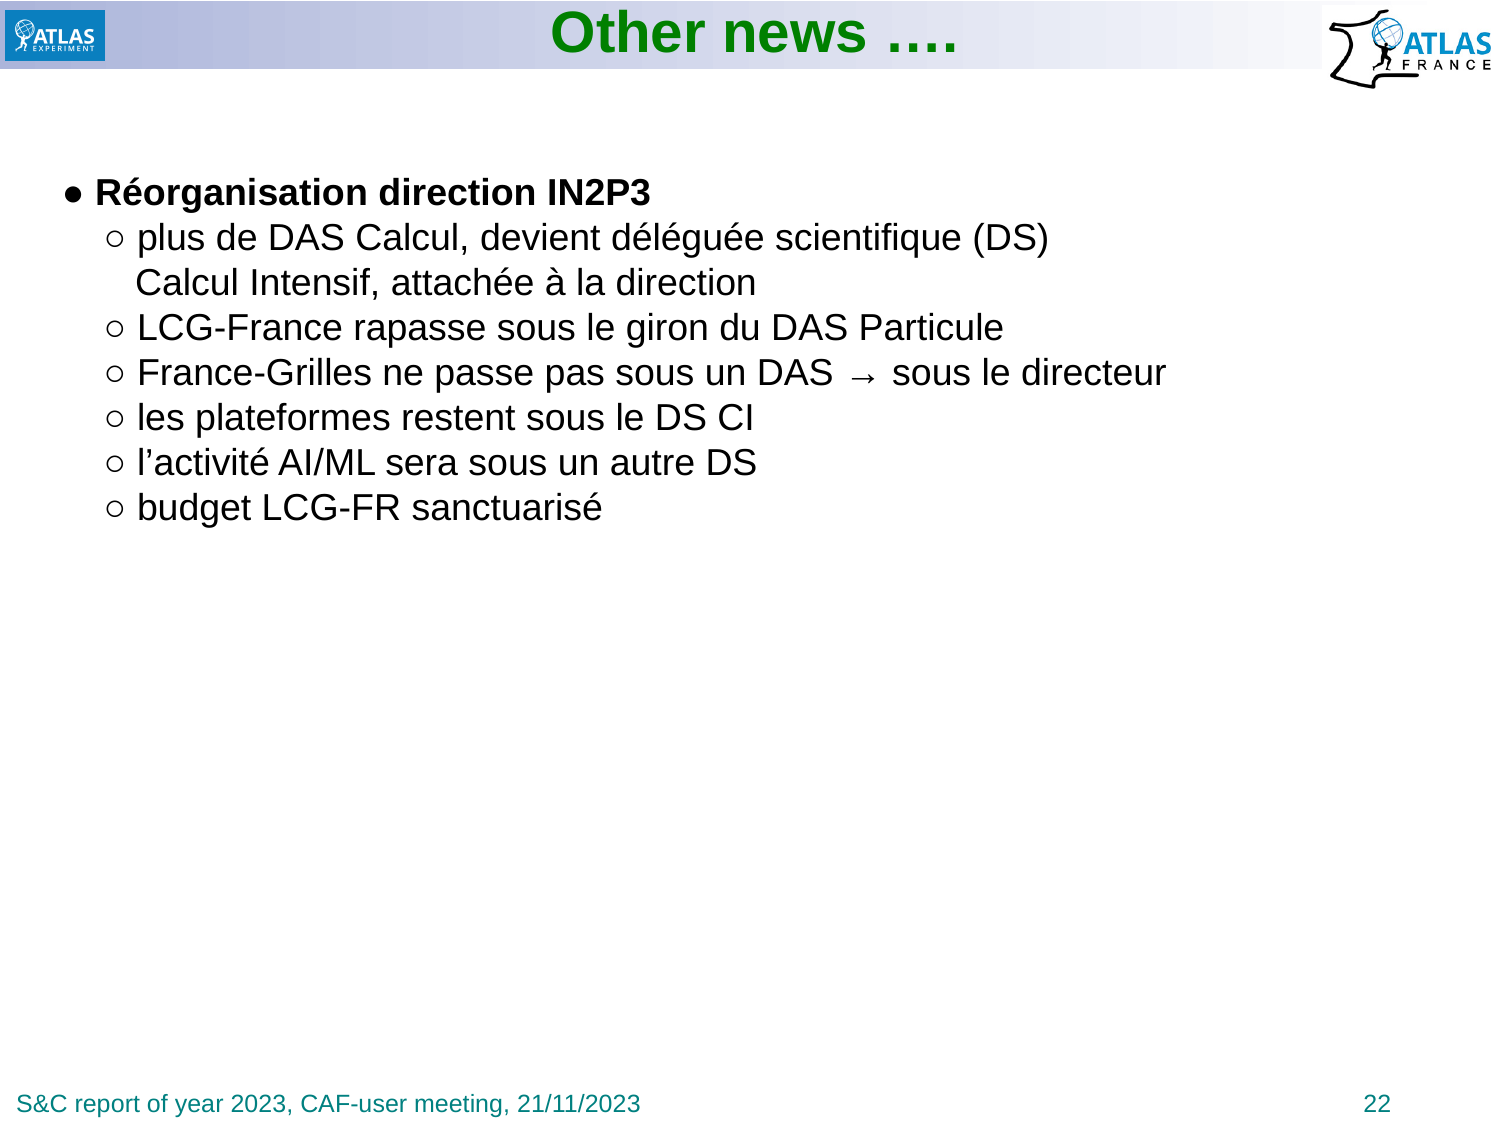

Other news ….
● Réorganisation direction IN2P3
 ○ plus de DAS Calcul, devient déléguée scientifique (DS)
 Calcul Intensif, attachée à la direction
 ○ LCG-France rapasse sous le giron du DAS Particule
 ○ France-Grilles ne passe pas sous un DAS → sous le directeur
 ○ les plateformes restent sous le DS CI
 ○ l’activité AI/ML sera sous un autre DS
 ○ budget LCG-FR sanctuarisé